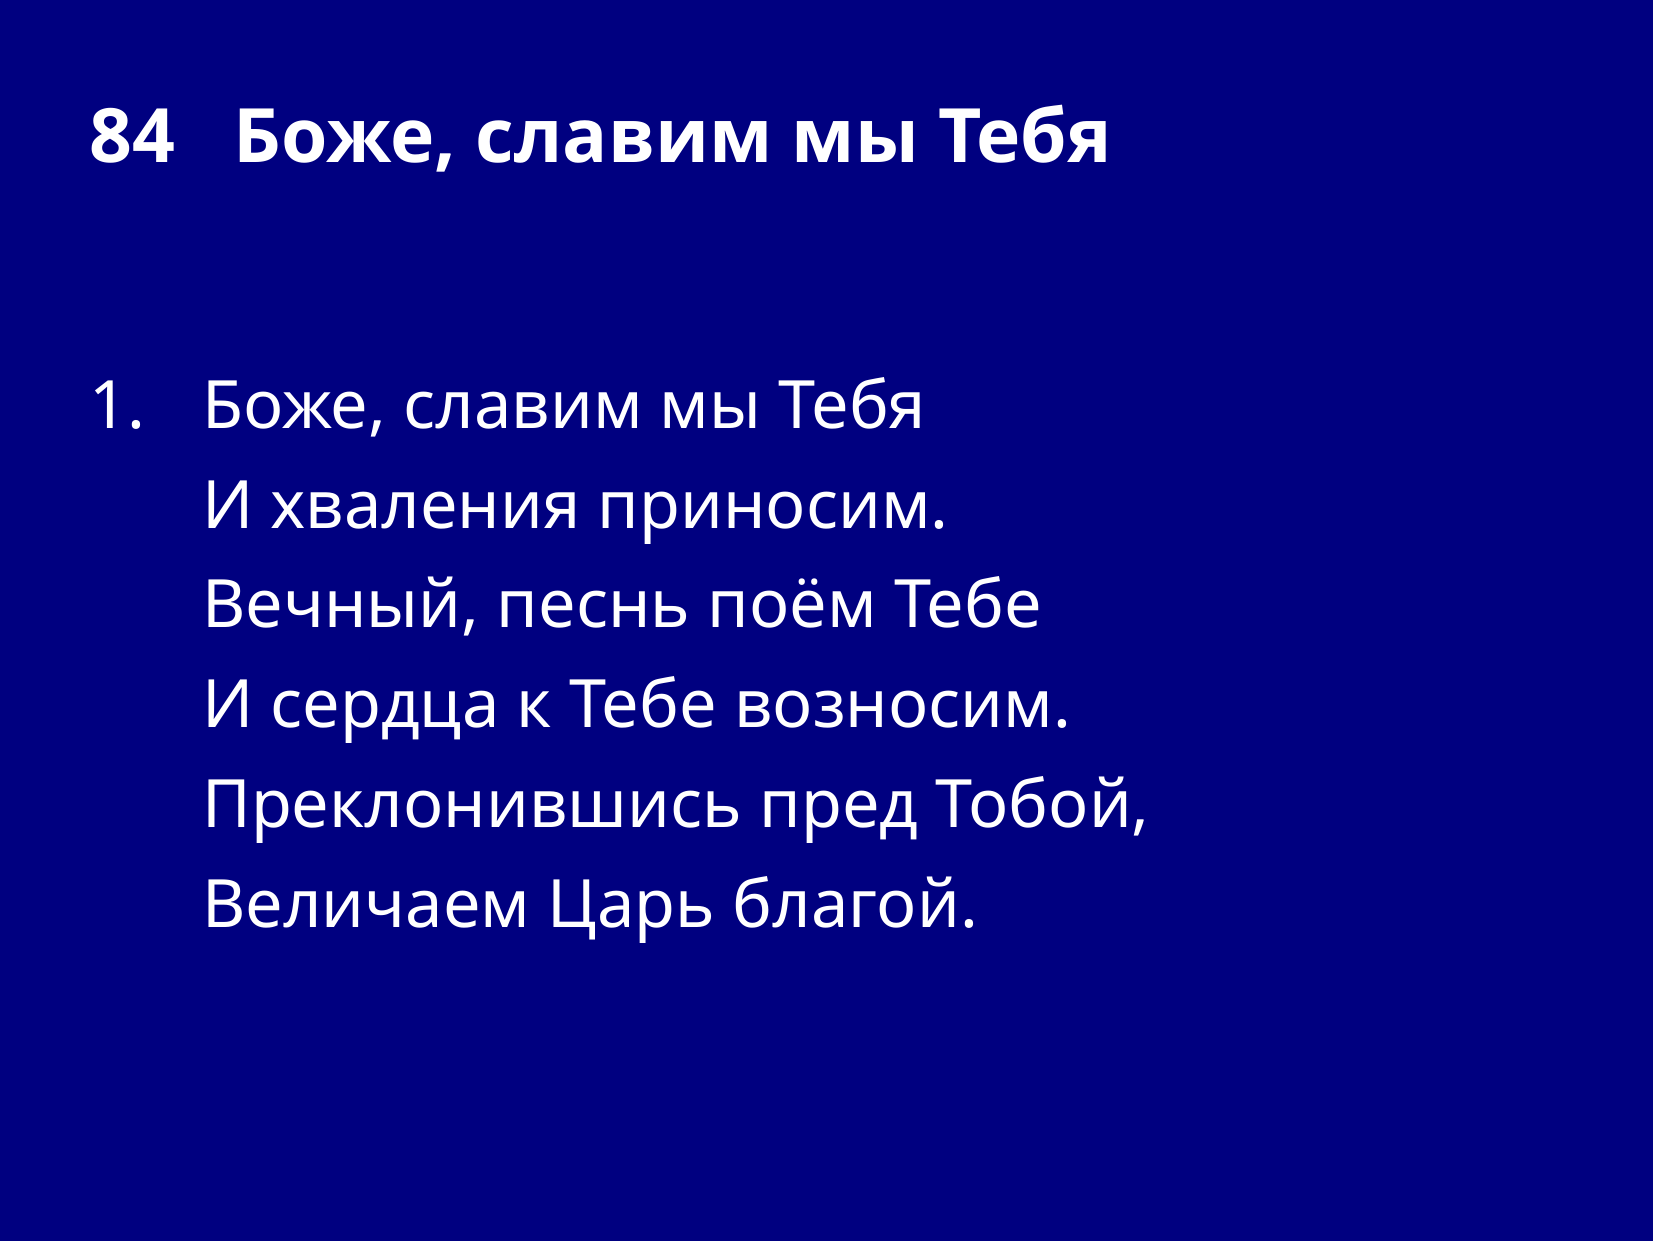

84 Боже, славим мы Тебя
1.	Боже, славим мы Тебя
	И хваления приносим.
	Вечный, песнь поём Тебе
	И сердца к Тебе возносим.
	Преклонившись пред Тобой,
	Величаем Царь благой.